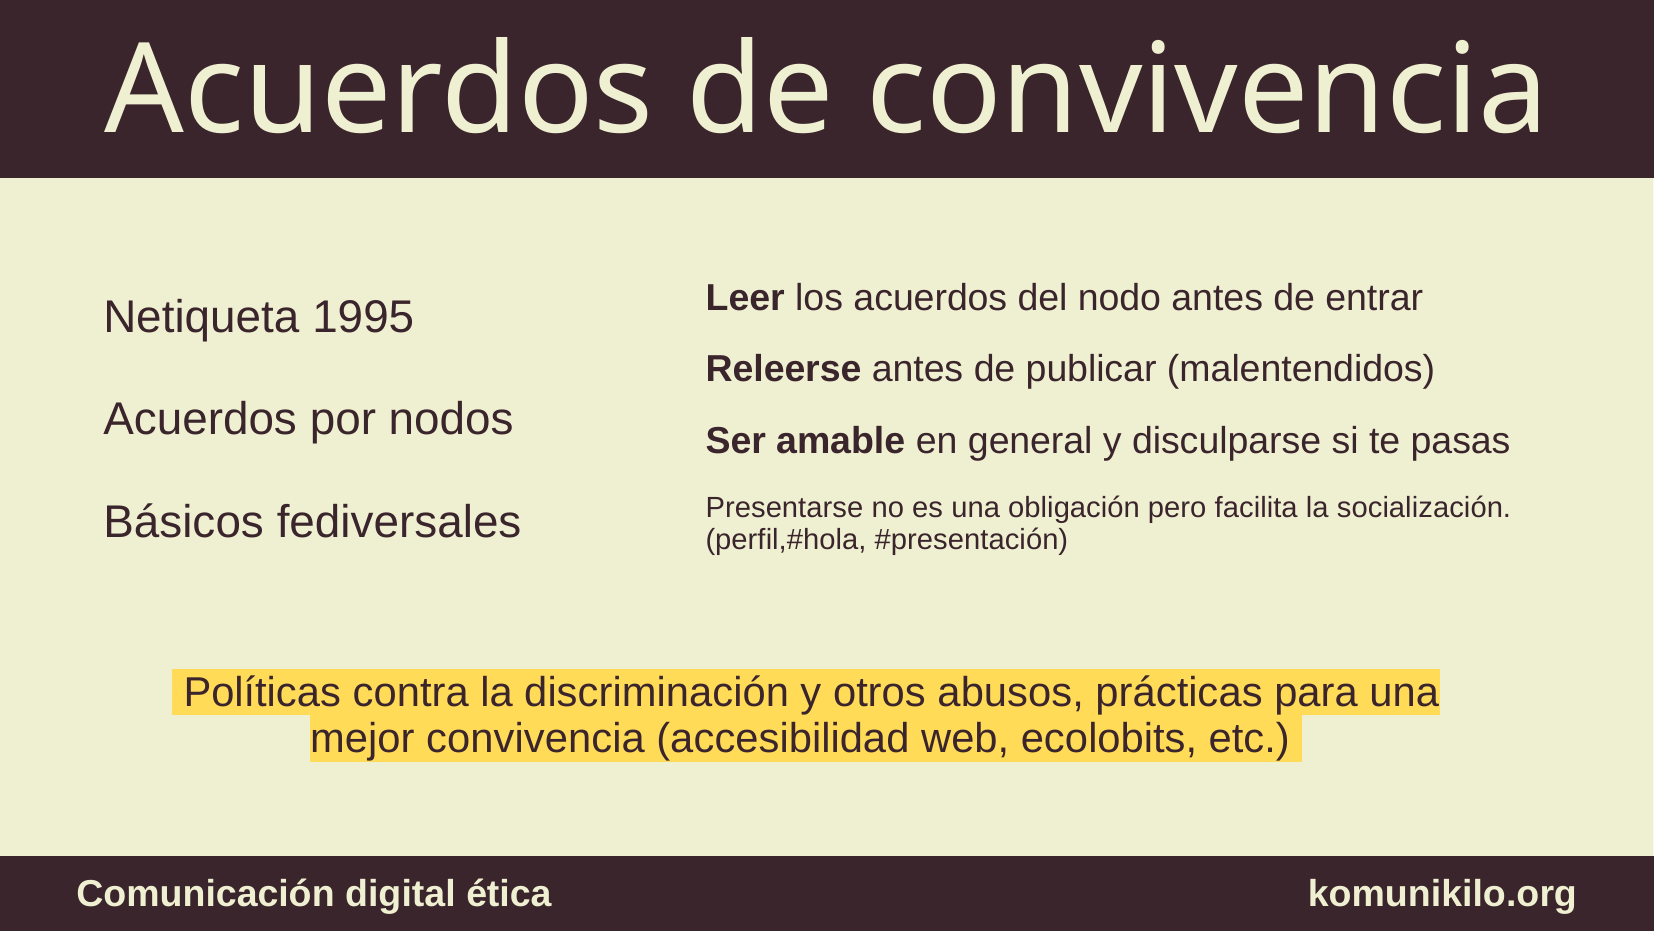

# Acuerdos de convivencia
Leer los acuerdos del nodo antes de entrar
Releerse antes de publicar (malentendidos)
Ser amable en general y disculparse si te pasas
Presentarse no es una obligación pero facilita la socialización. (perfil,#hola, #presentación)
Netiqueta 1995
Acuerdos por nodos
Básicos fediversales
 Políticas contra la discriminación y otros abusos, prácticas para una mejor convivencia (accesibilidad web, ecolobits, etc.)
Comunicación digital ética komunikilo.org